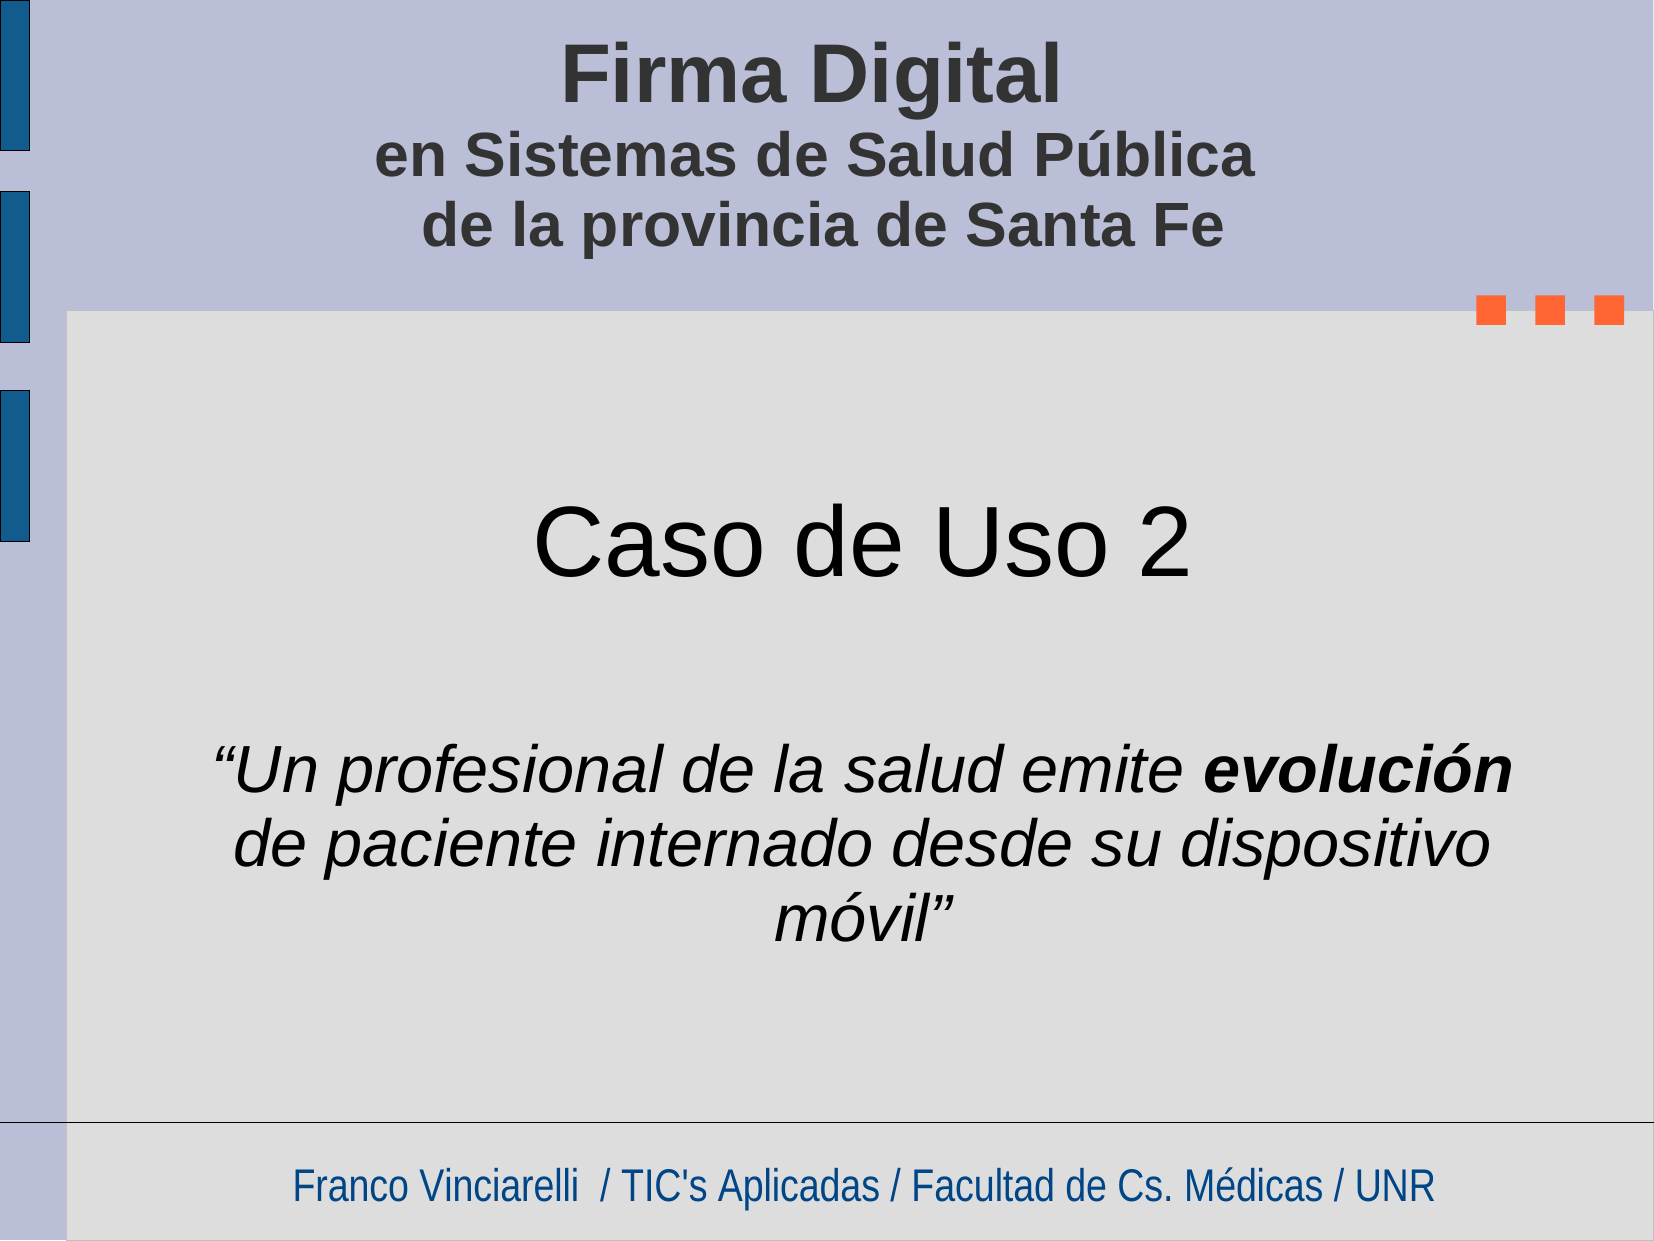

# Firma Digital en Sistemas de Salud Pública de la provincia de Santa Fe
Caso de Uso 2
“Un profesional de la salud emite evolución de paciente internado desde su dispositivo móvil”
Franco Vinciarelli / TIC's Aplicadas / Facultad de Cs. Médicas / UNR